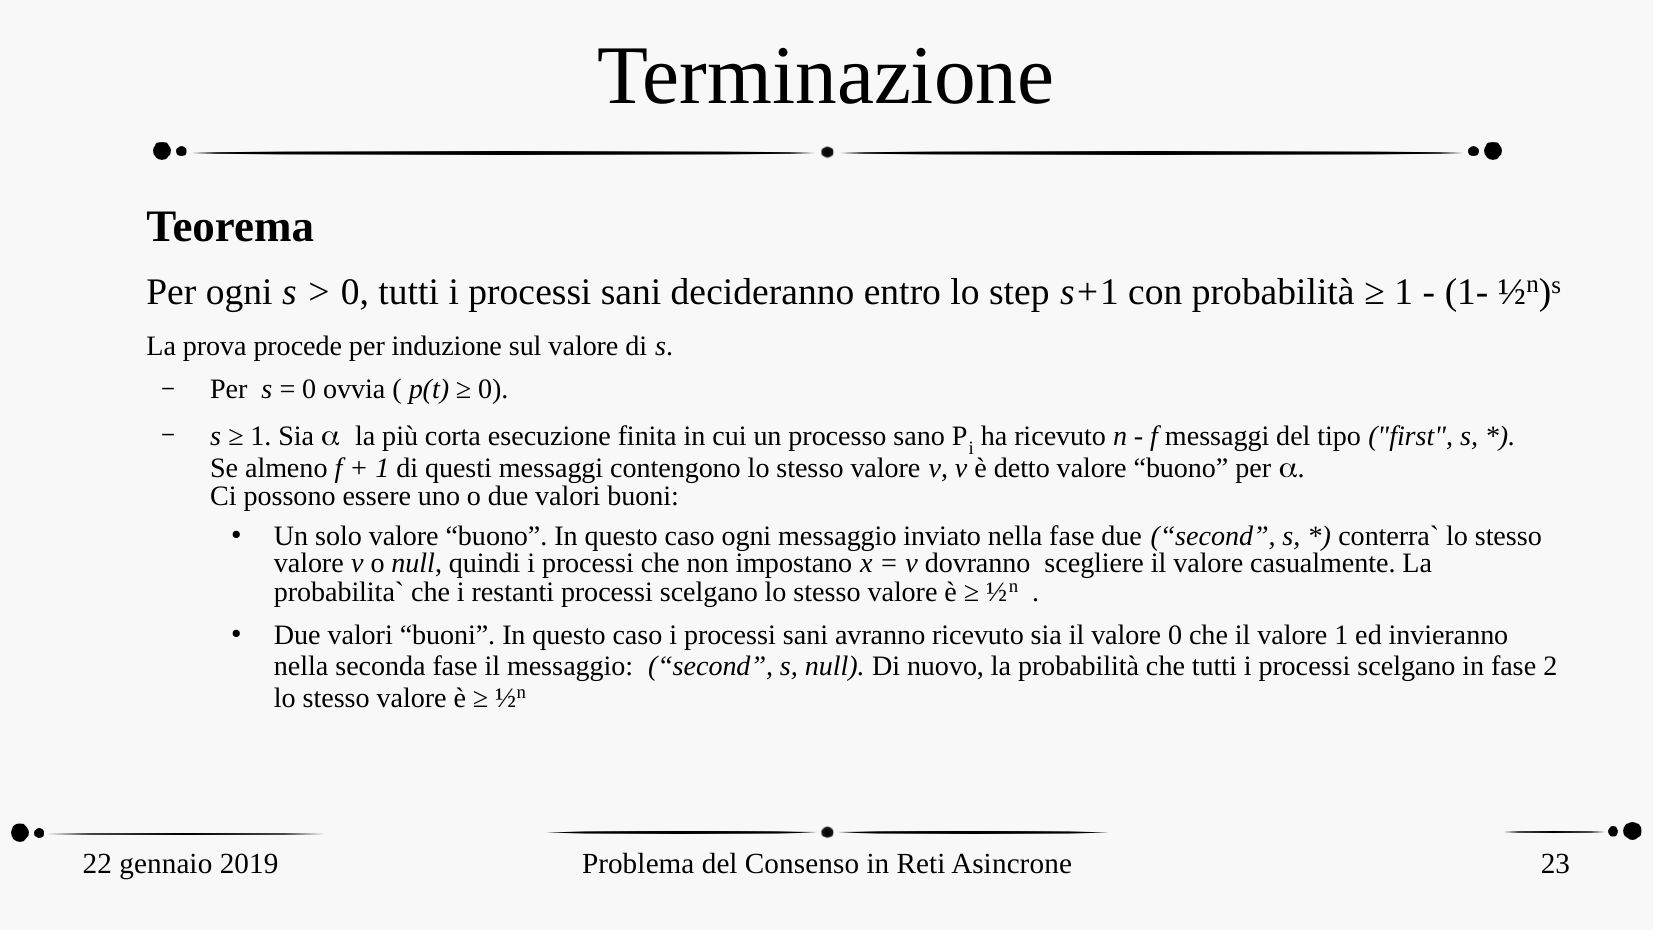

# Terminazione
Teorema
Per ogni s > 0, tutti i processi sani decideranno entro lo step s+1 con probabilità ≥ 1 - (1- ½n)s
La prova procede per induzione sul valore di s.
Per s = 0 ovvia ( p(t) ≥ 0).
s ≥ 1. Sia  la più corta esecuzione finita in cui un processo sano Pi ha ricevuto n - f messaggi del tipo ("first", s, *). Se almeno f + 1 di questi messaggi contengono lo stesso valore v, v è detto valore “buono” per . Ci possono essere uno o due valori buoni:
Un solo valore “buono”. In questo caso ogni messaggio inviato nella fase due (“second”, s, *) conterra` lo stesso valore v o null, quindi i processi che non impostano x = v dovranno scegliere il valore casualmente. La probabilita` che i restanti processi scelgano lo stesso valore è ≥ ½n .
Due valori “buoni”. In questo caso i processi sani avranno ricevuto sia il valore 0 che il valore 1 ed invieranno nella seconda fase il messaggio: (“second”, s, null). Di nuovo, la probabilità che tutti i processi scelgano in fase 2 lo stesso valore è ≥ ½n
22 gennaio 2019
Problema del Consenso in Reti Asincrone
23